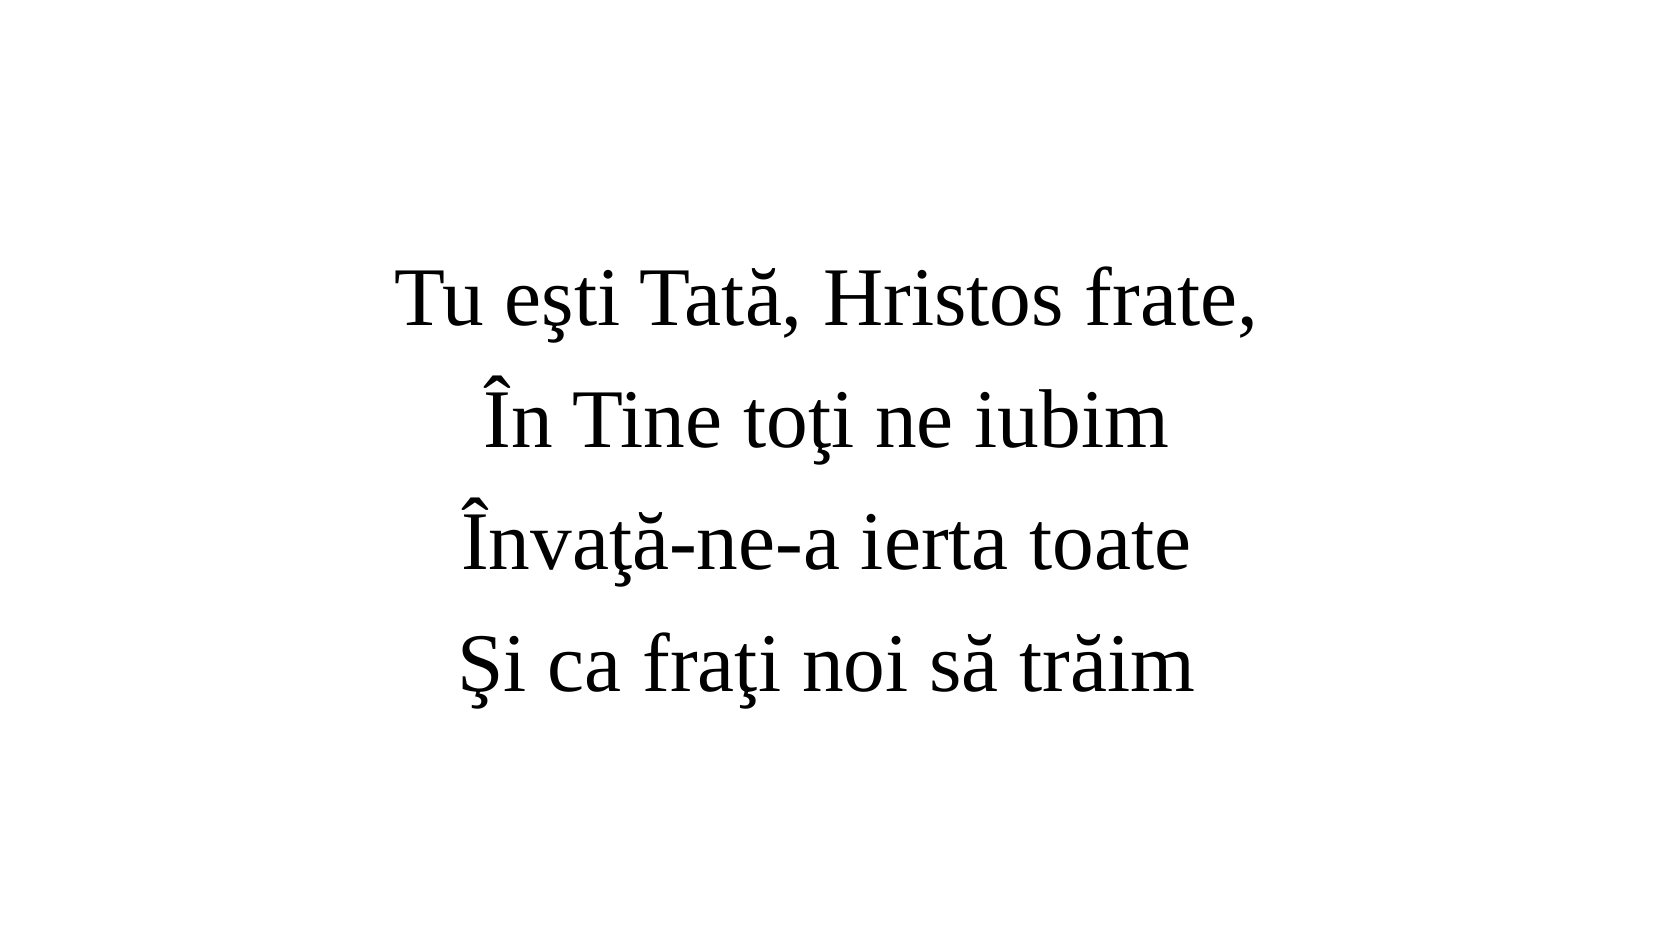

# Tu eşti Tată, Hristos frate,
În Tine toţi ne iubim
Învaţă-ne-a ierta toate
Şi ca fraţi noi să trăim